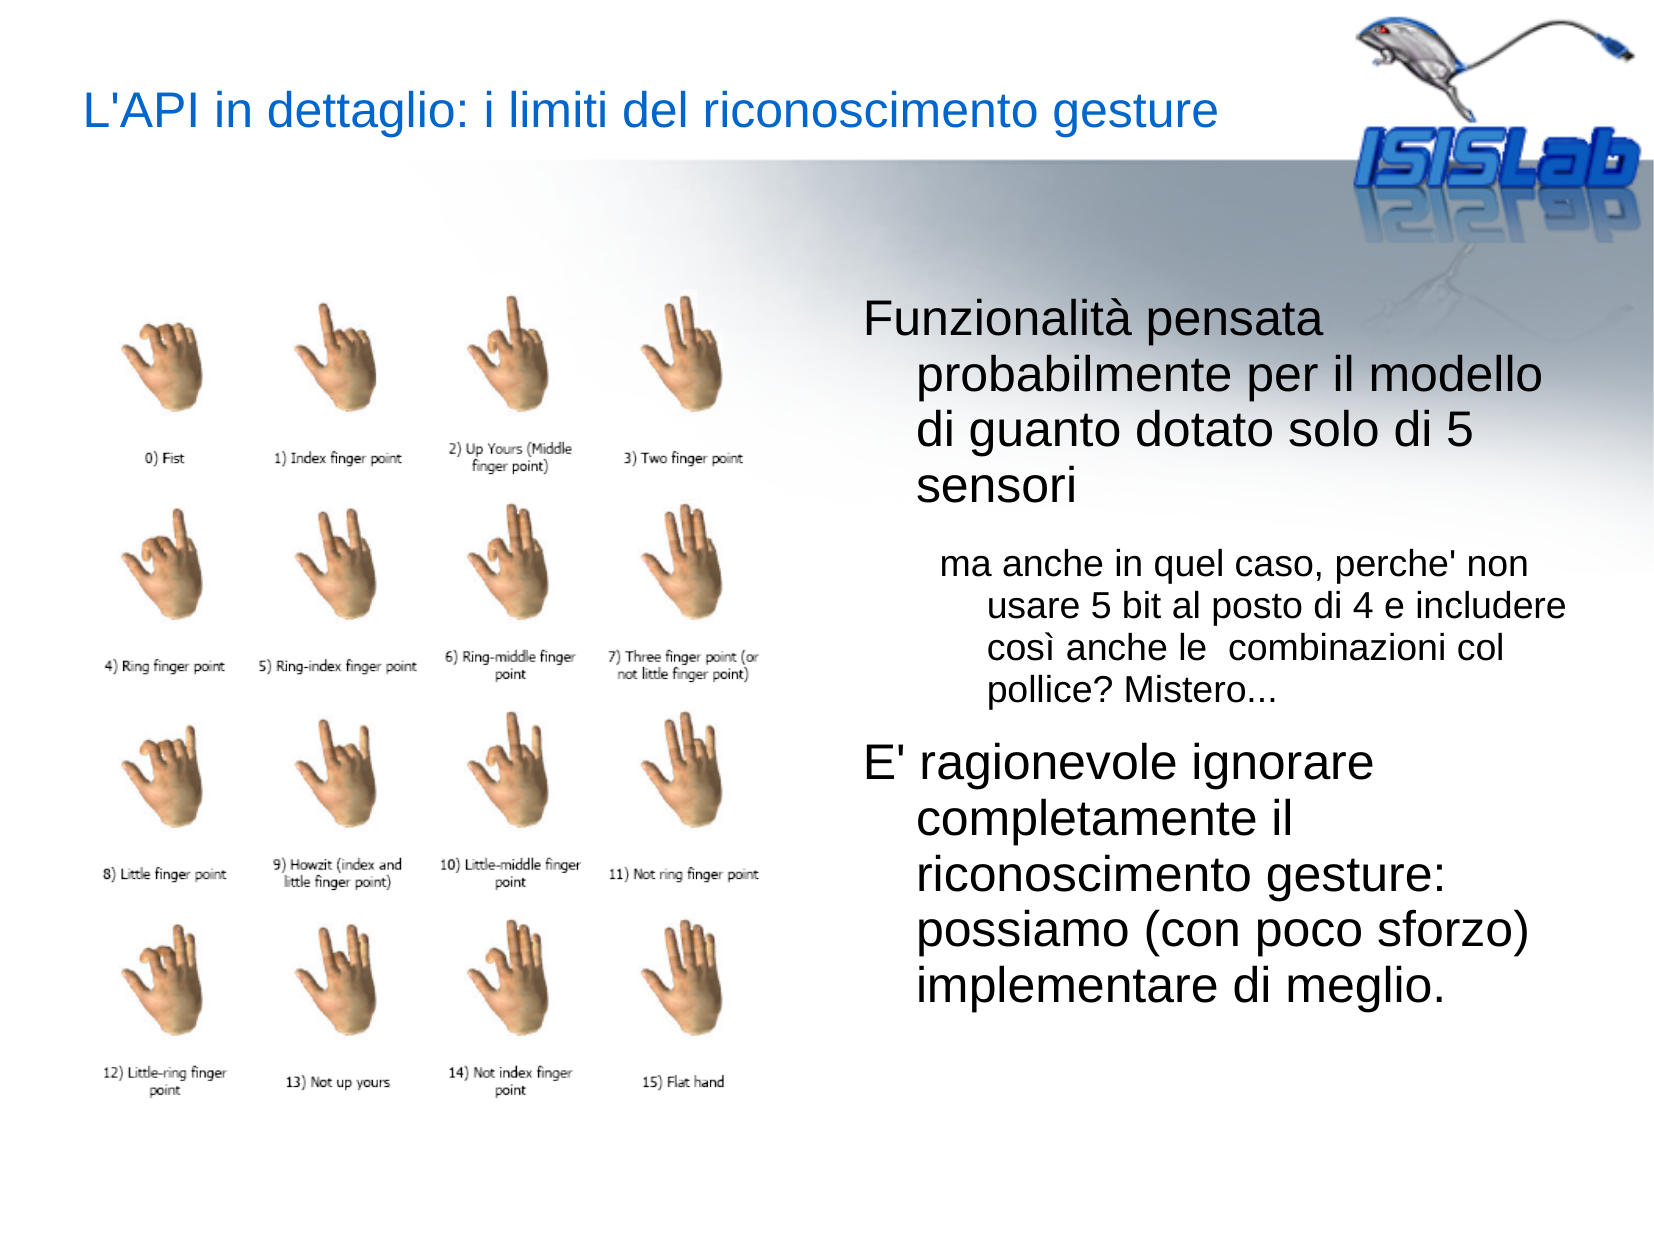

L'API in dettaglio: i limiti del riconoscimento gesture
# Funzionalità pensata probabilmente per il modello di guanto dotato solo di 5 sensori
ma anche in quel caso, perche' non usare 5 bit al posto di 4 e includere così anche le combinazioni col pollice? Mistero...
E' ragionevole ignorare completamente il riconoscimento gesture: possiamo (con poco sforzo) implementare di meglio.